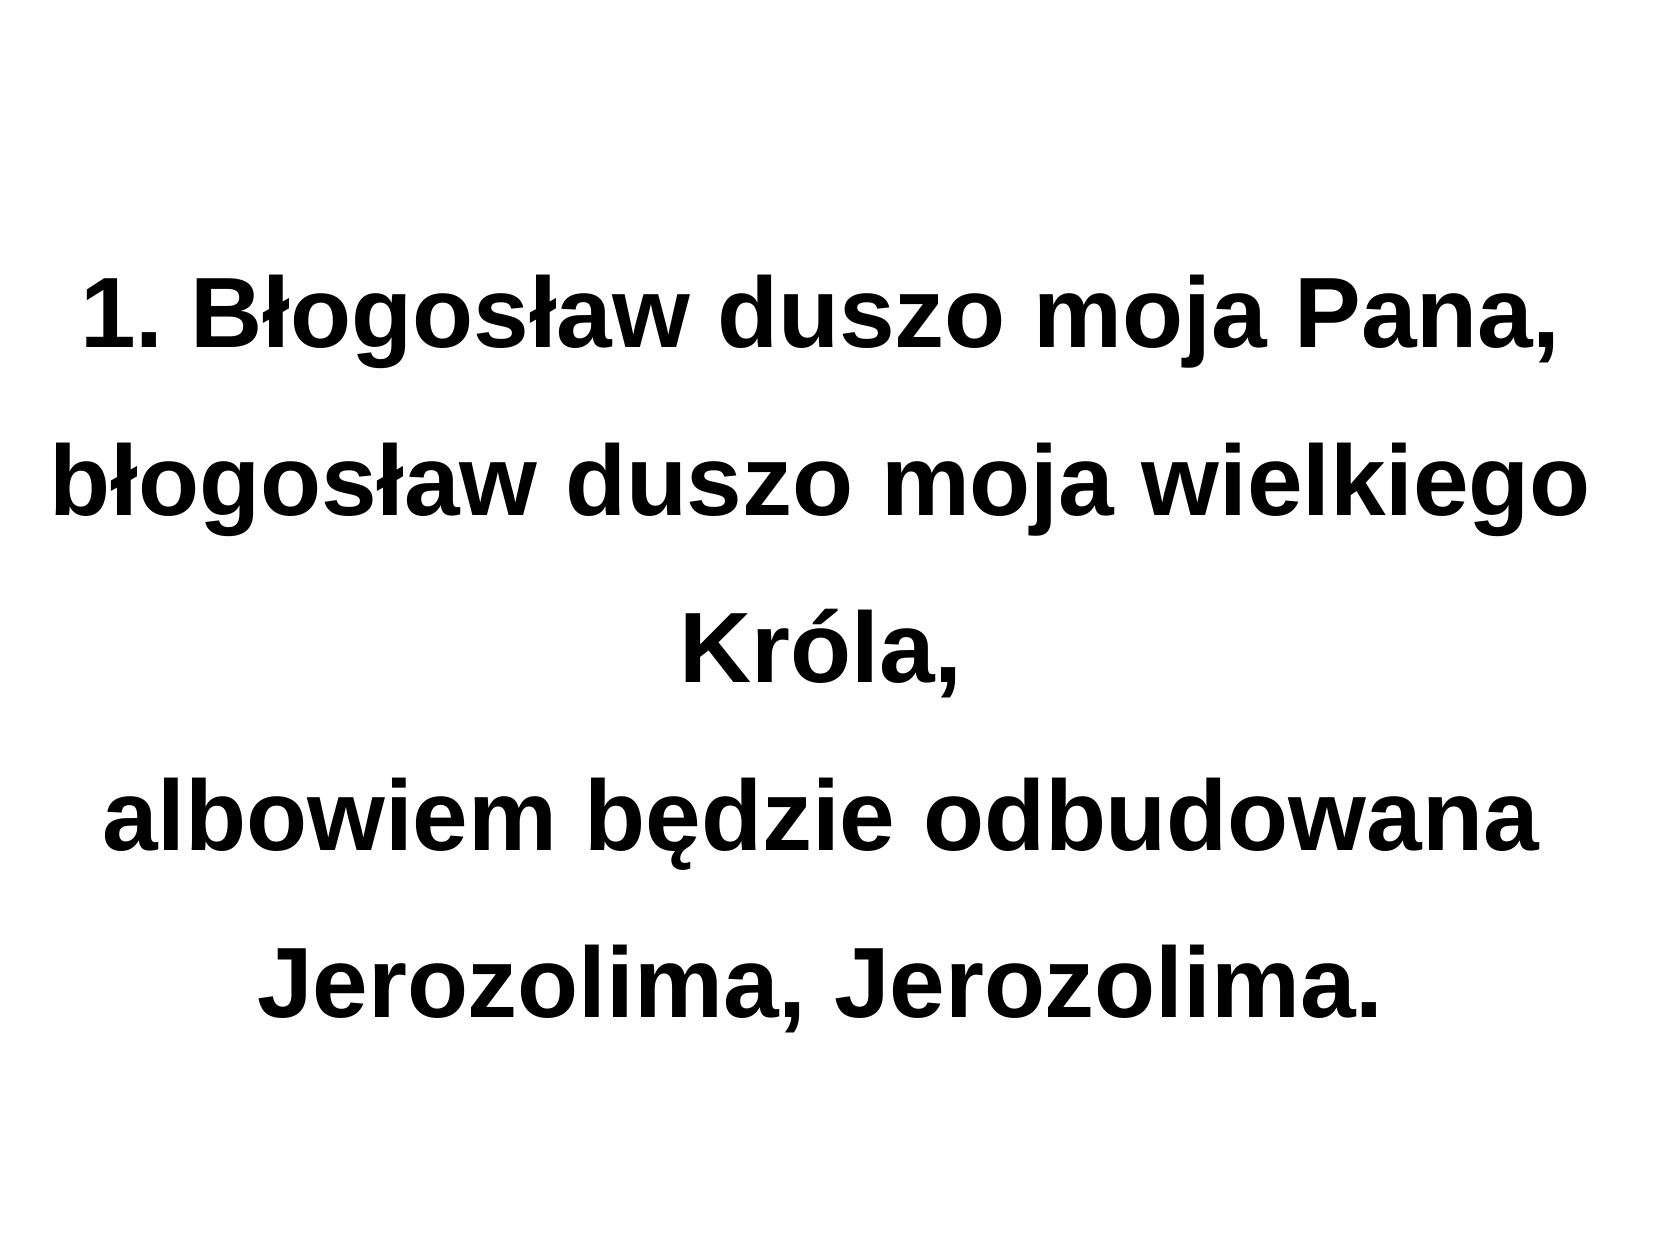

# 1. Błogosław duszo moja Pana,
błogosław duszo moja wielkiego Króla,
albowiem będzie odbudowana
Jerozolima, Jerozolima.